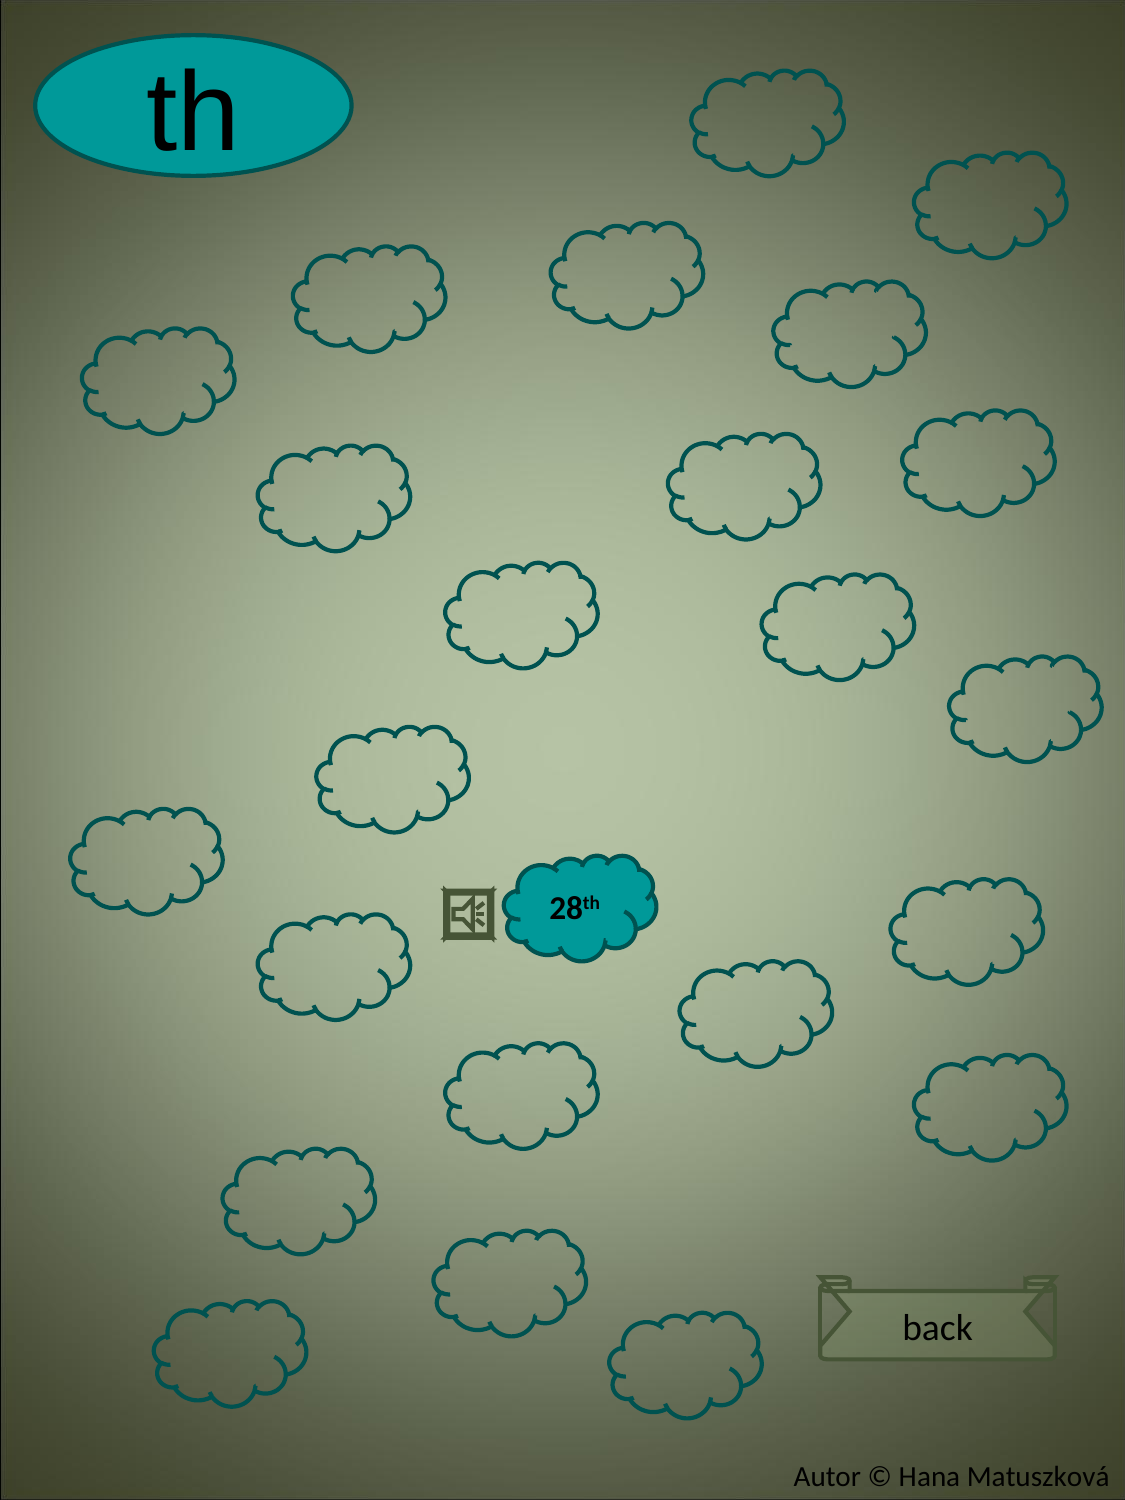

th
28th
back
Autor © Hana Matuszková